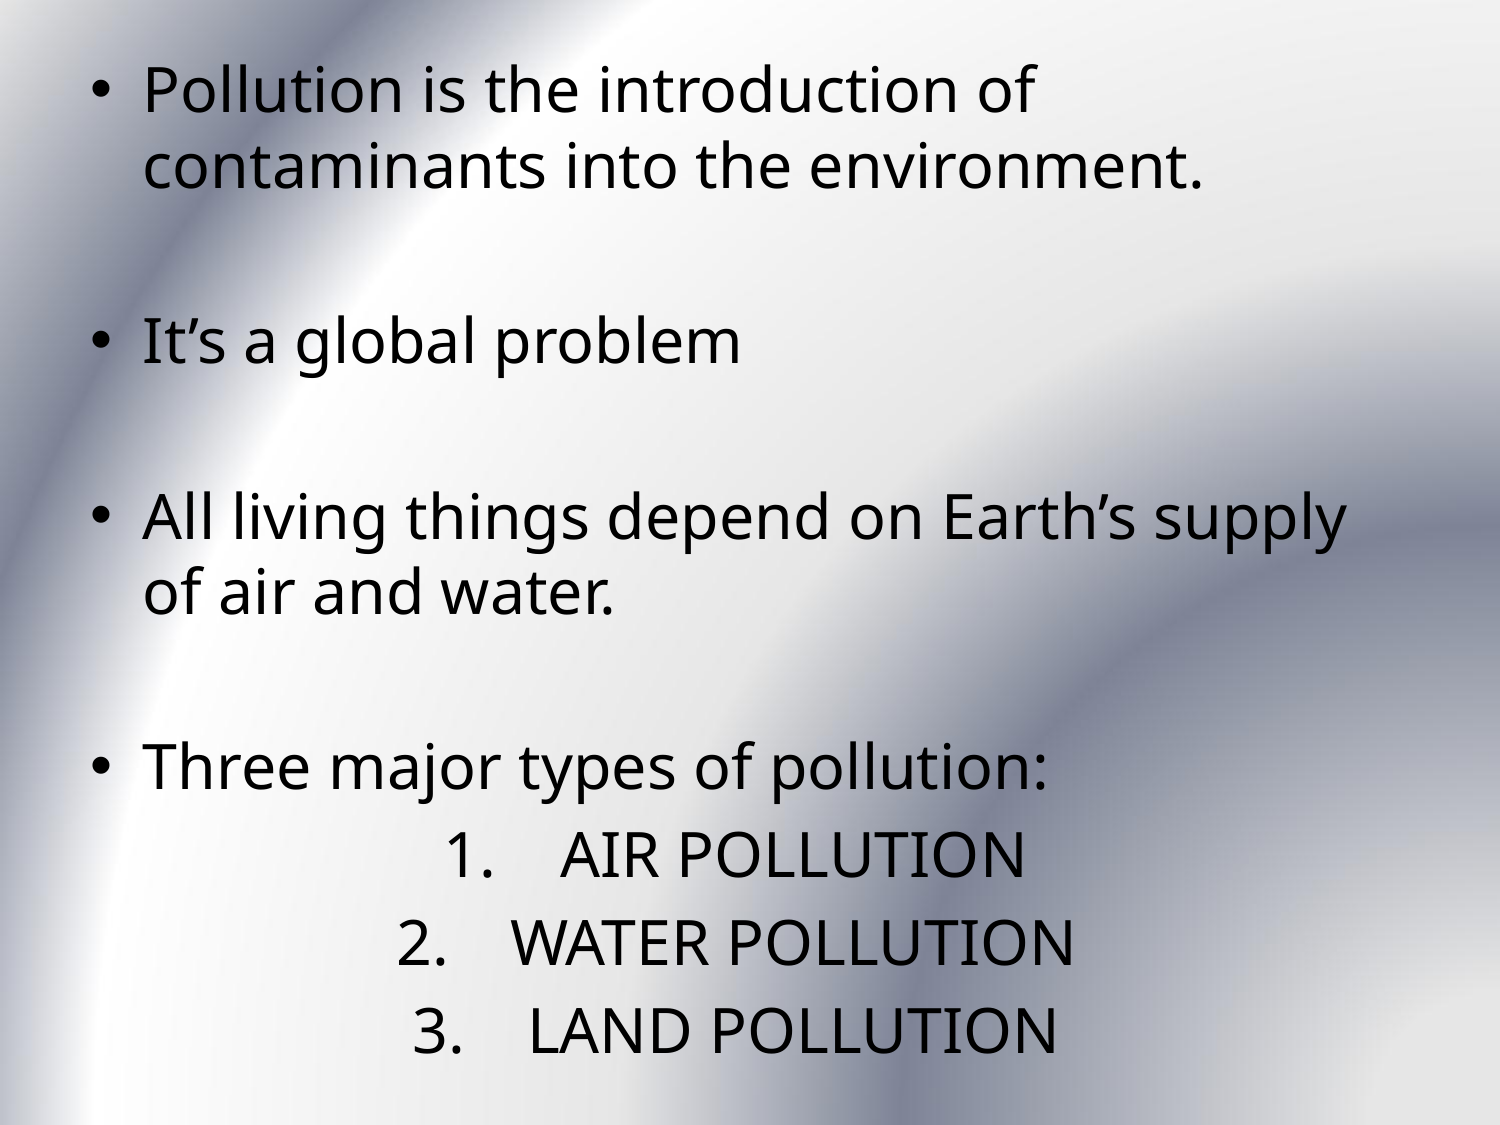

# Pollution is the introduction of contaminants into the environment.
It’s a global problem
All living things depend on Earth’s supply of air and water.
Three major types of pollution:
AIR POLLUTION
WATER POLLUTION
LAND POLLUTION